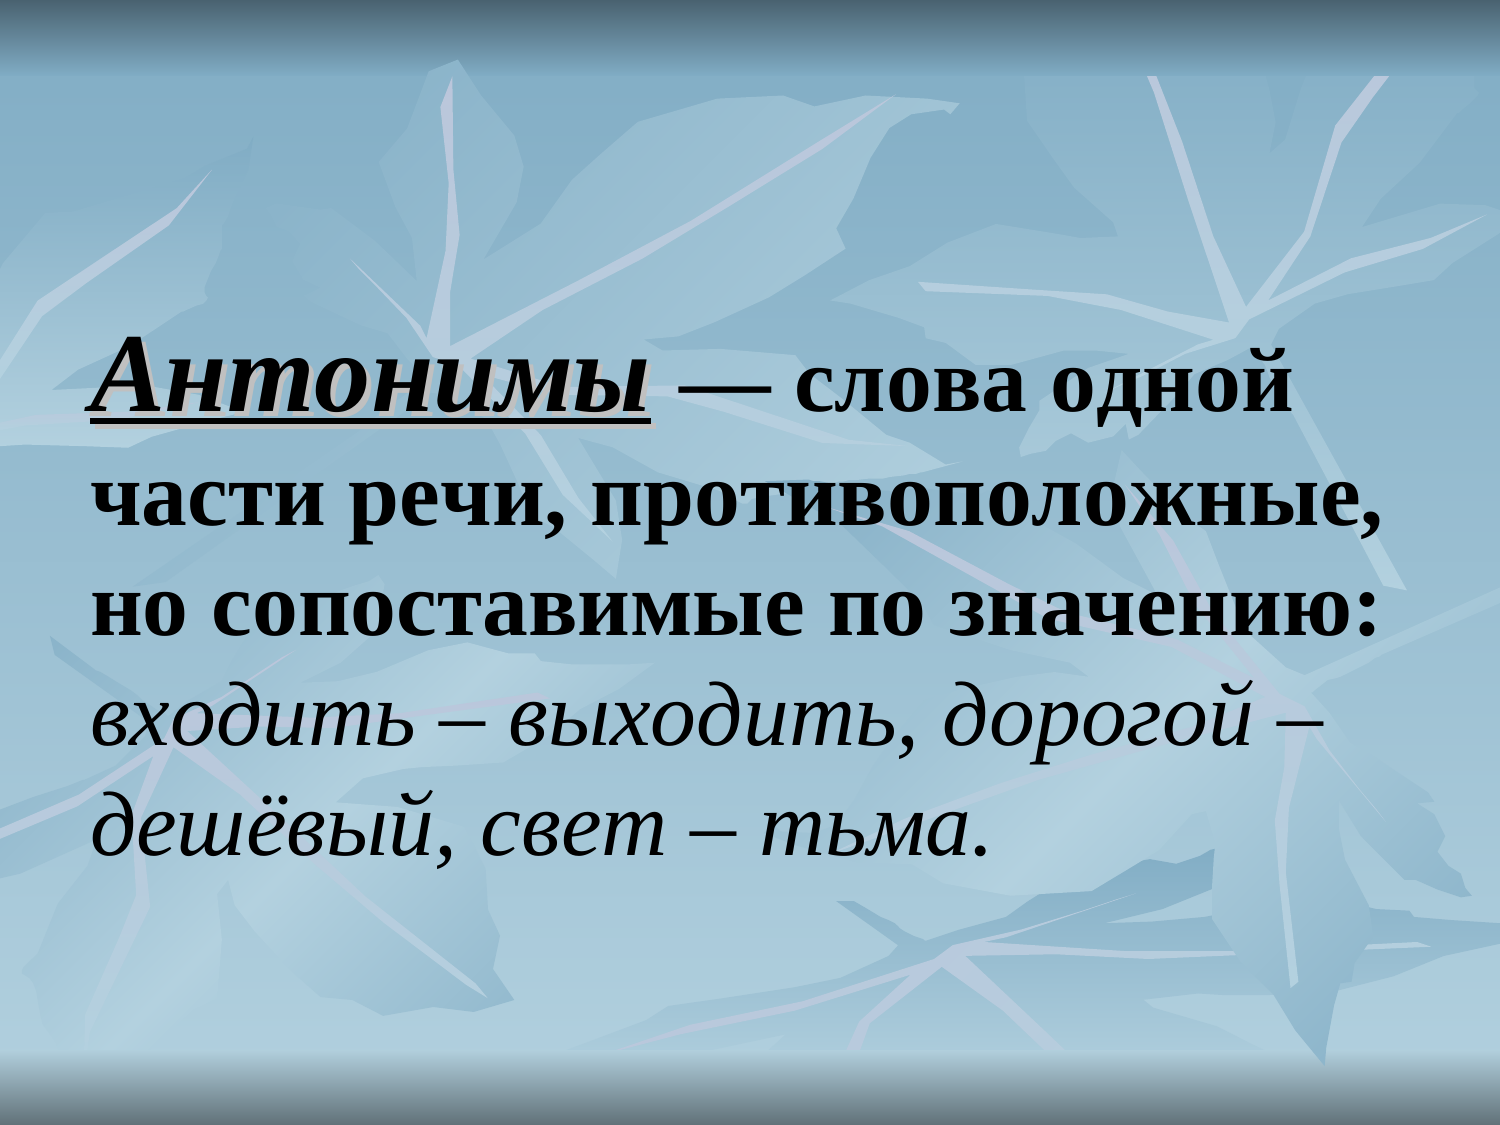

# Антонимы — слова одной части речи, противоположные, но сопоставимые по значению: входить – выходить, дорогой – дешёвый, свет – тьма.